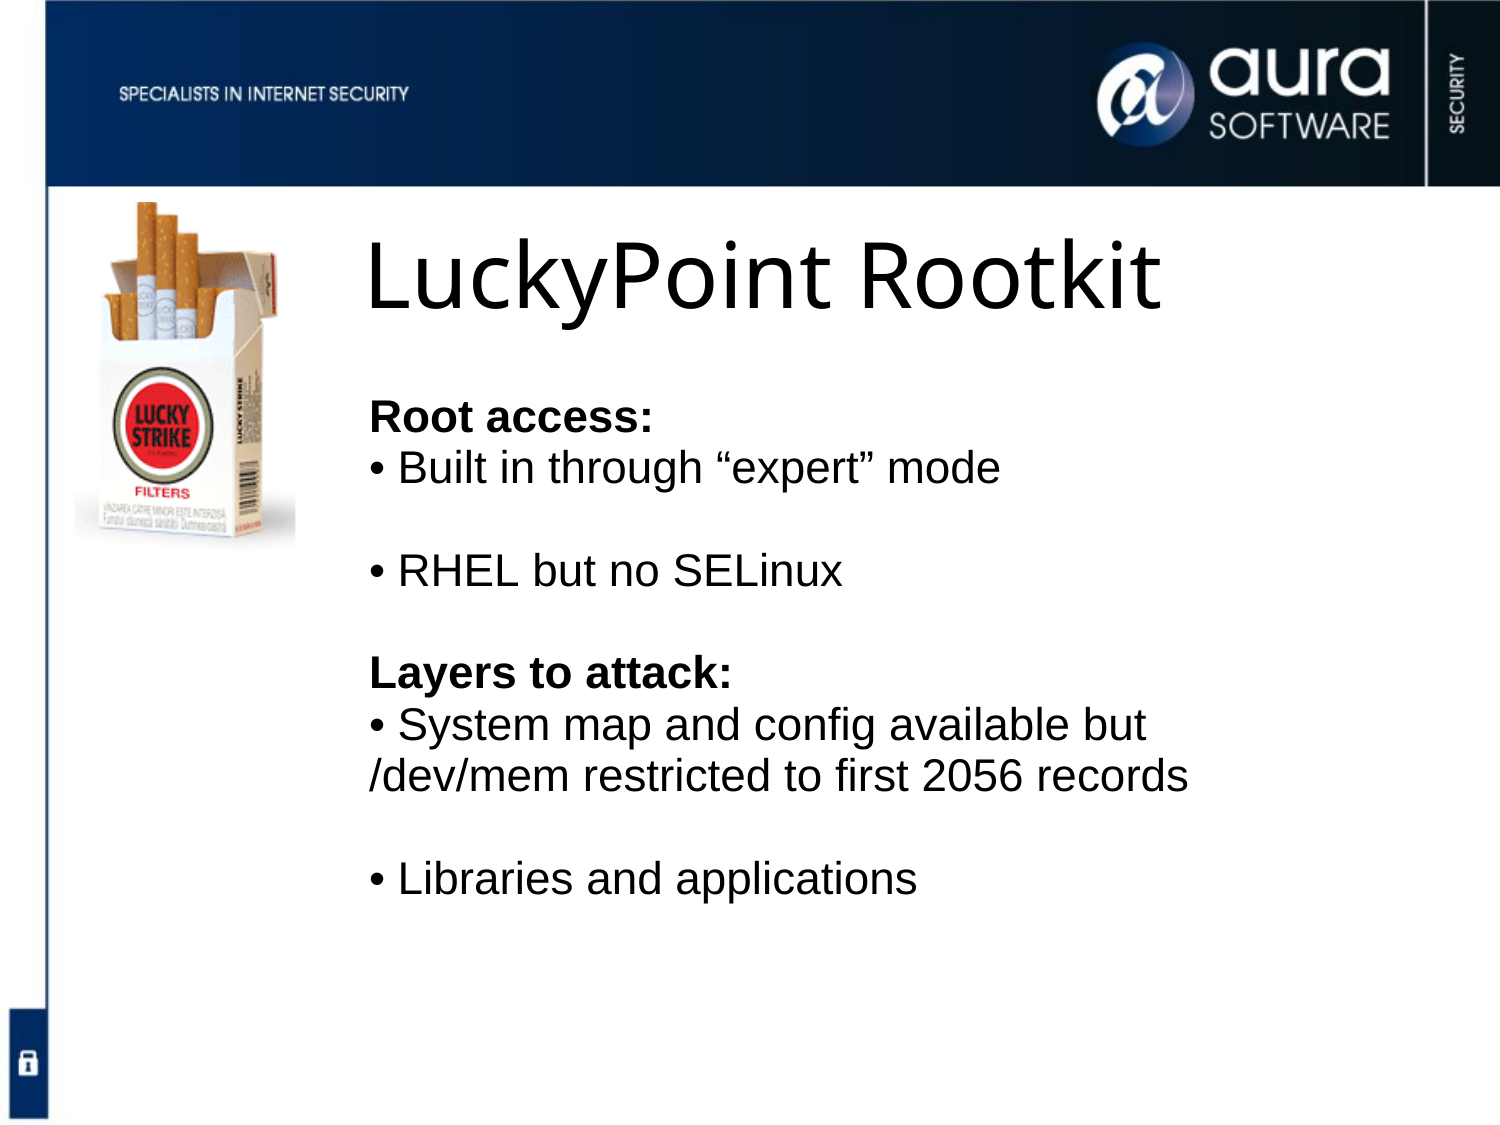

# LuckyPoint Rootkit
Root access:
 Built in through “expert” mode
 RHEL but no SELinux
Layers to attack:
 System map and config available but /dev/mem restricted to first 2056 records
 Libraries and applications